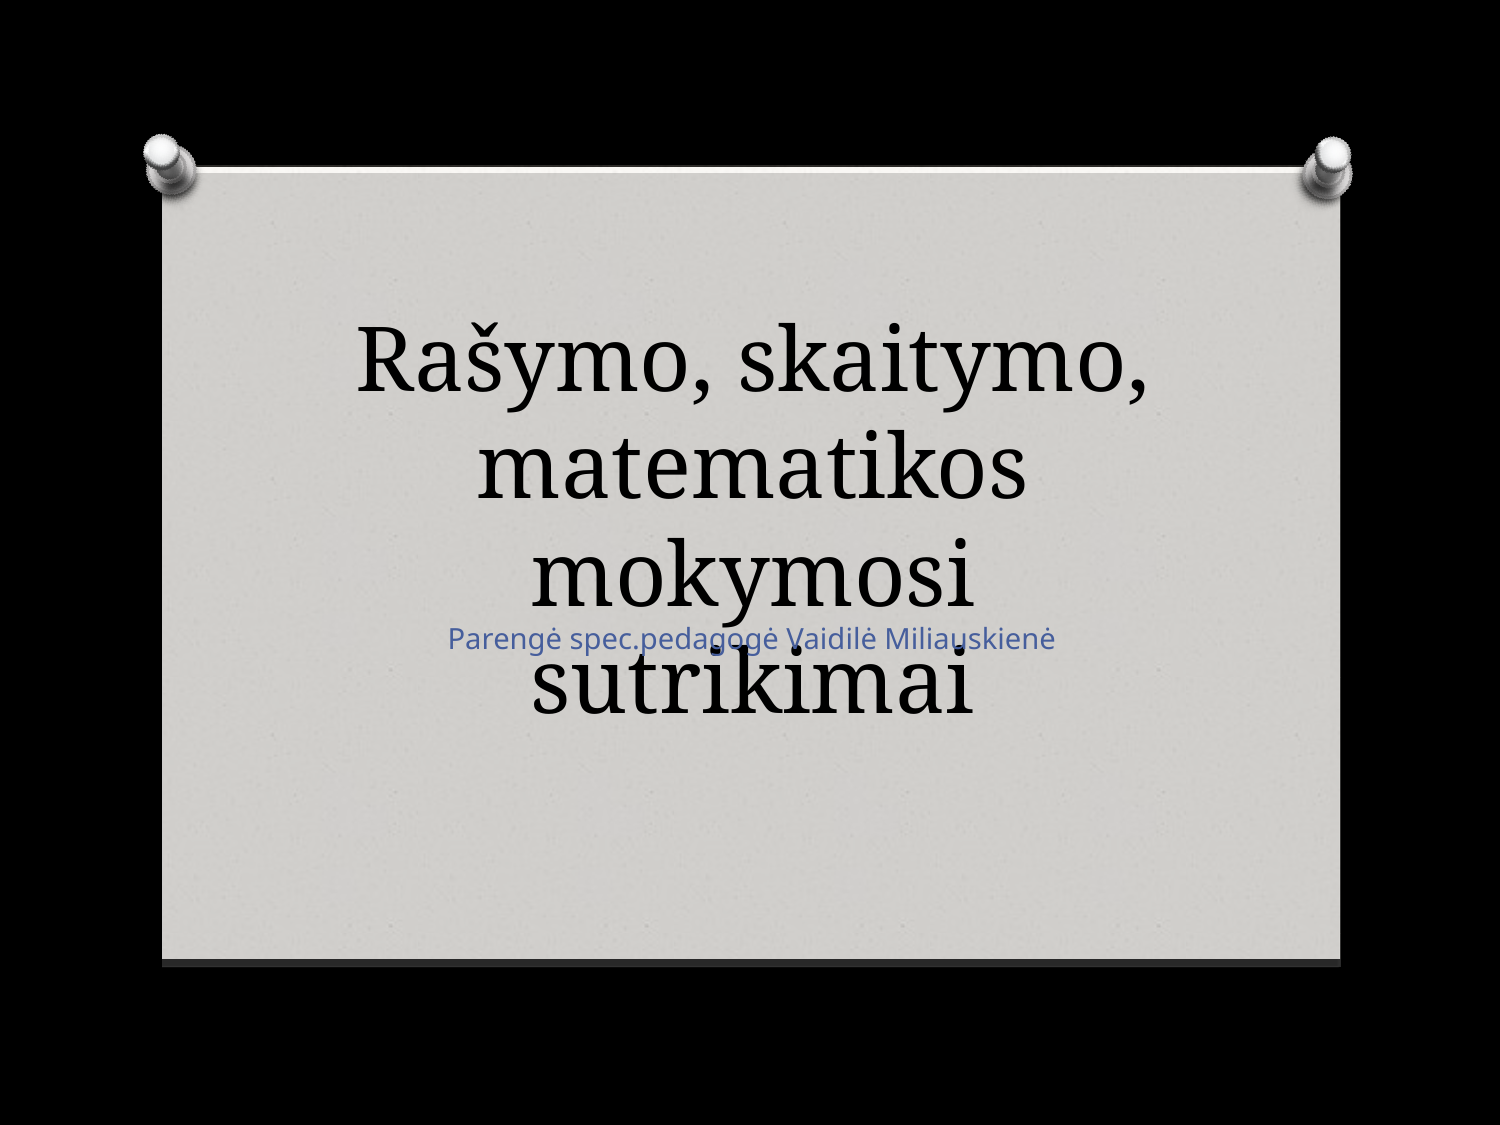

# Rašymo, skaitymo, matematikos mokymosi sutrikimai
Parengė spec.pedagogė Vaidilė Miliauskienė